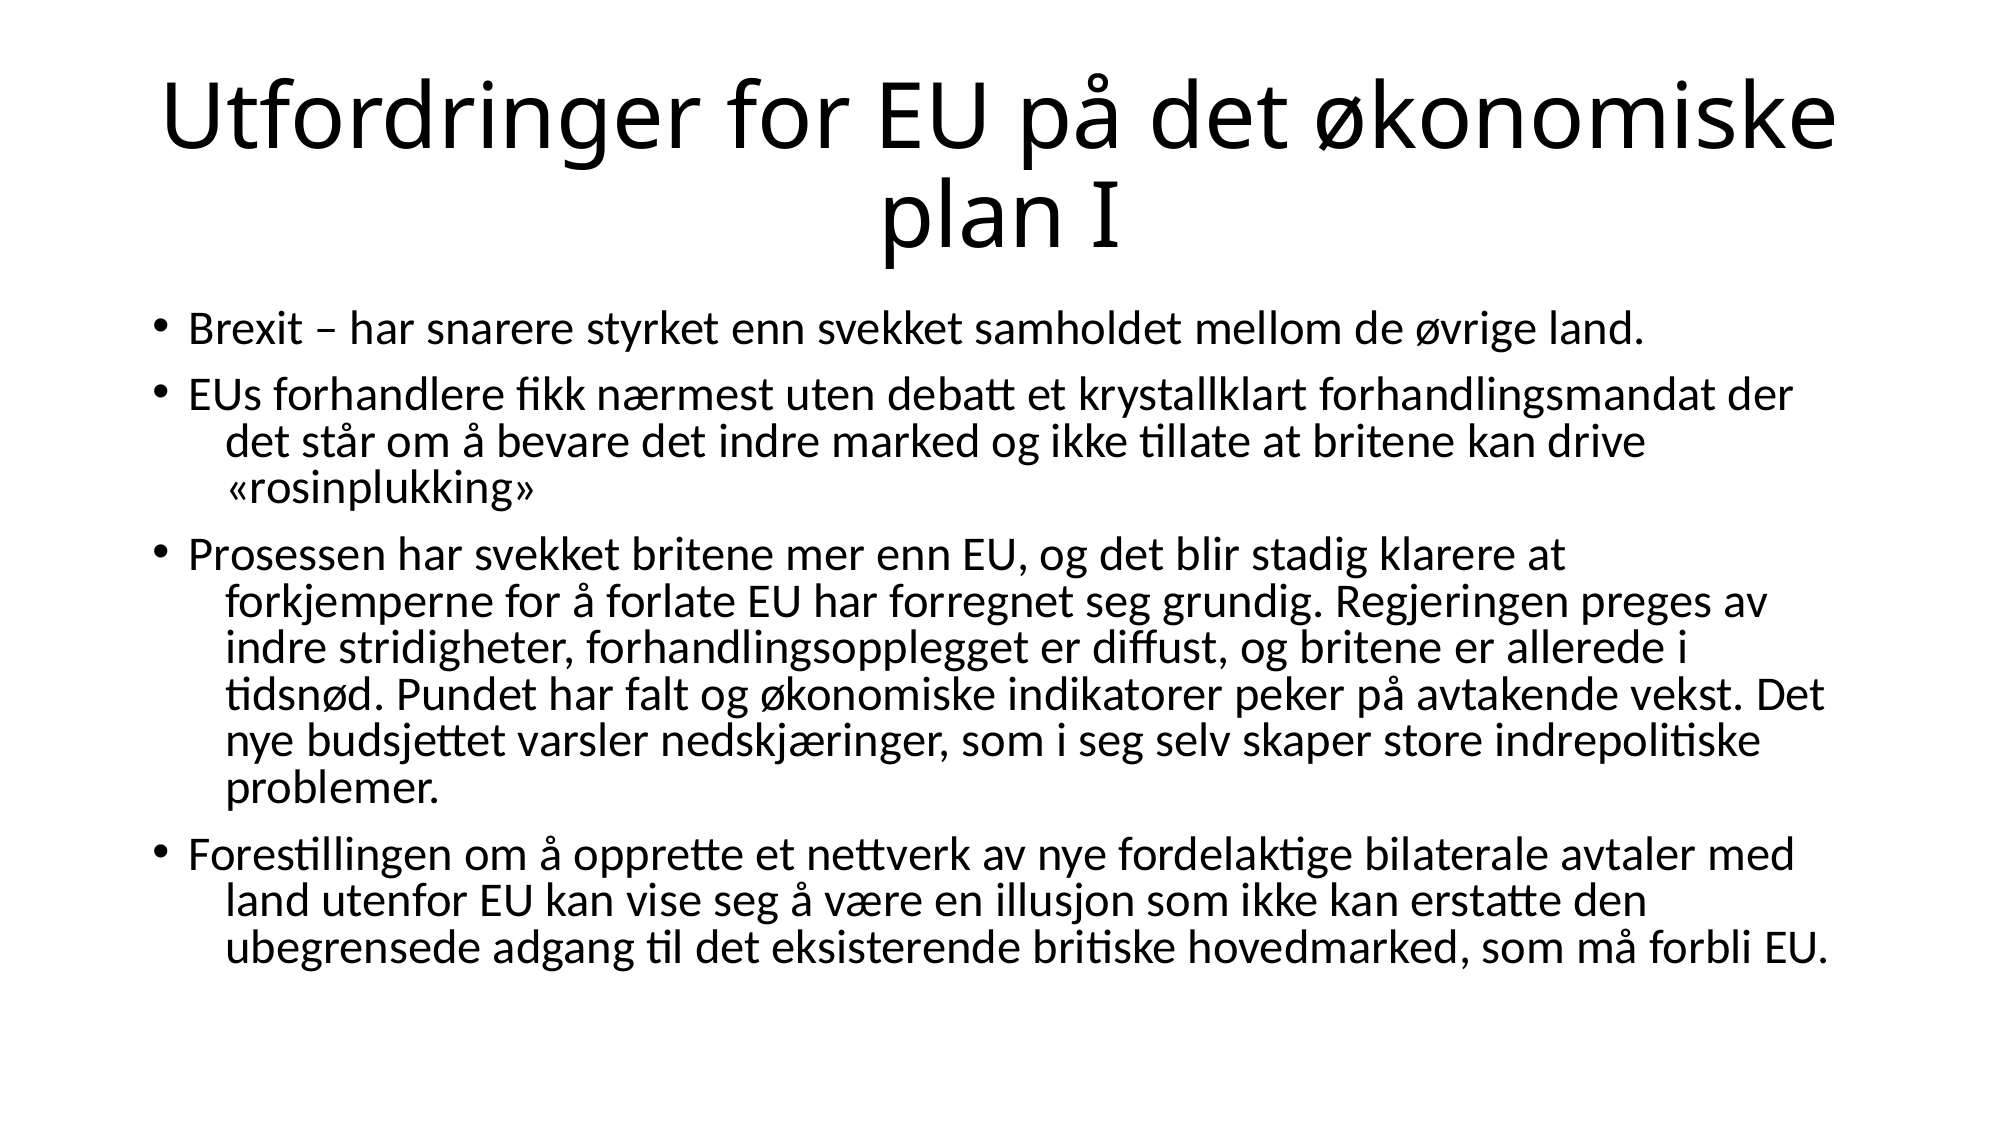

# Utfordringer for EU på det økonomiske plan I
Brexit – har snarere styrket enn svekket samholdet mellom de øvrige land.
EUs forhandlere fikk nærmest uten debatt et krystallklart forhandlingsmandat der det står om å bevare det indre marked og ikke tillate at britene kan drive «rosinplukking»
Prosessen har svekket britene mer enn EU, og det blir stadig klarere at forkjemperne for å forlate EU har forregnet seg grundig. Regjeringen preges av indre stridigheter, forhandlingsopplegget er diffust, og britene er allerede i tidsnød. Pundet har falt og økonomiske indikatorer peker på avtakende vekst. Det nye budsjettet varsler nedskjæringer, som i seg selv skaper store indrepolitiske problemer.
Forestillingen om å opprette et nettverk av nye fordelaktige bilaterale avtaler med land utenfor EU kan vise seg å være en illusjon som ikke kan erstatte den ubegrensede adgang til det eksisterende britiske hovedmarked, som må forbli EU.